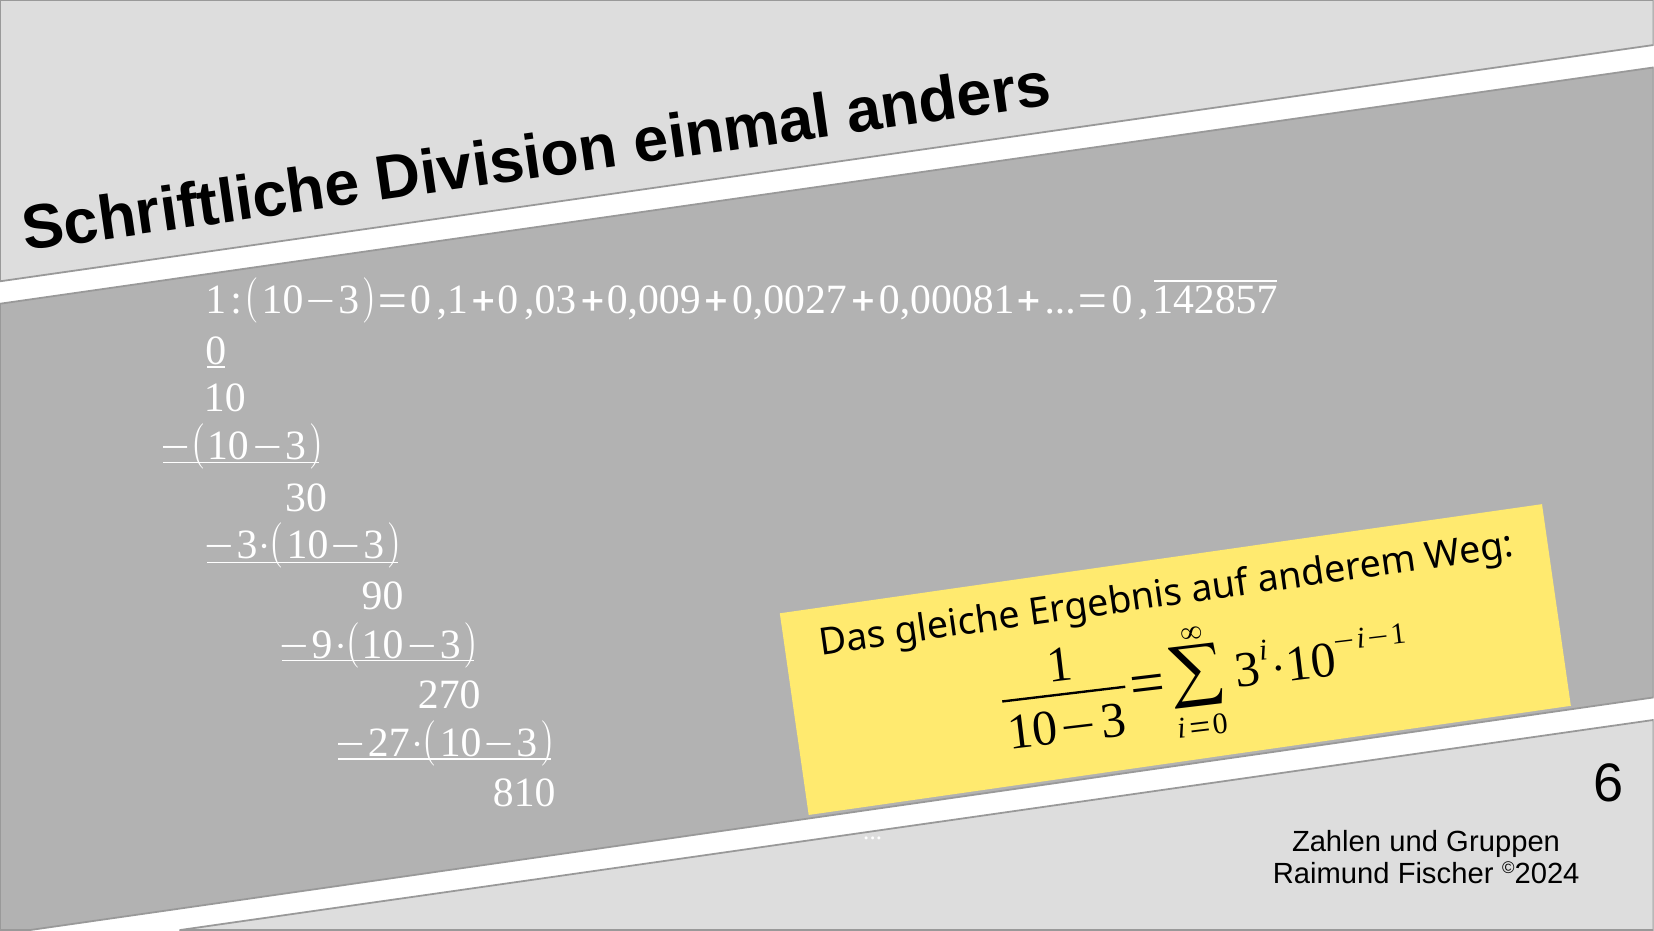

# Schriftliche Division einmal anders
Das gleiche Ergebnis auf anderem Weg:
6